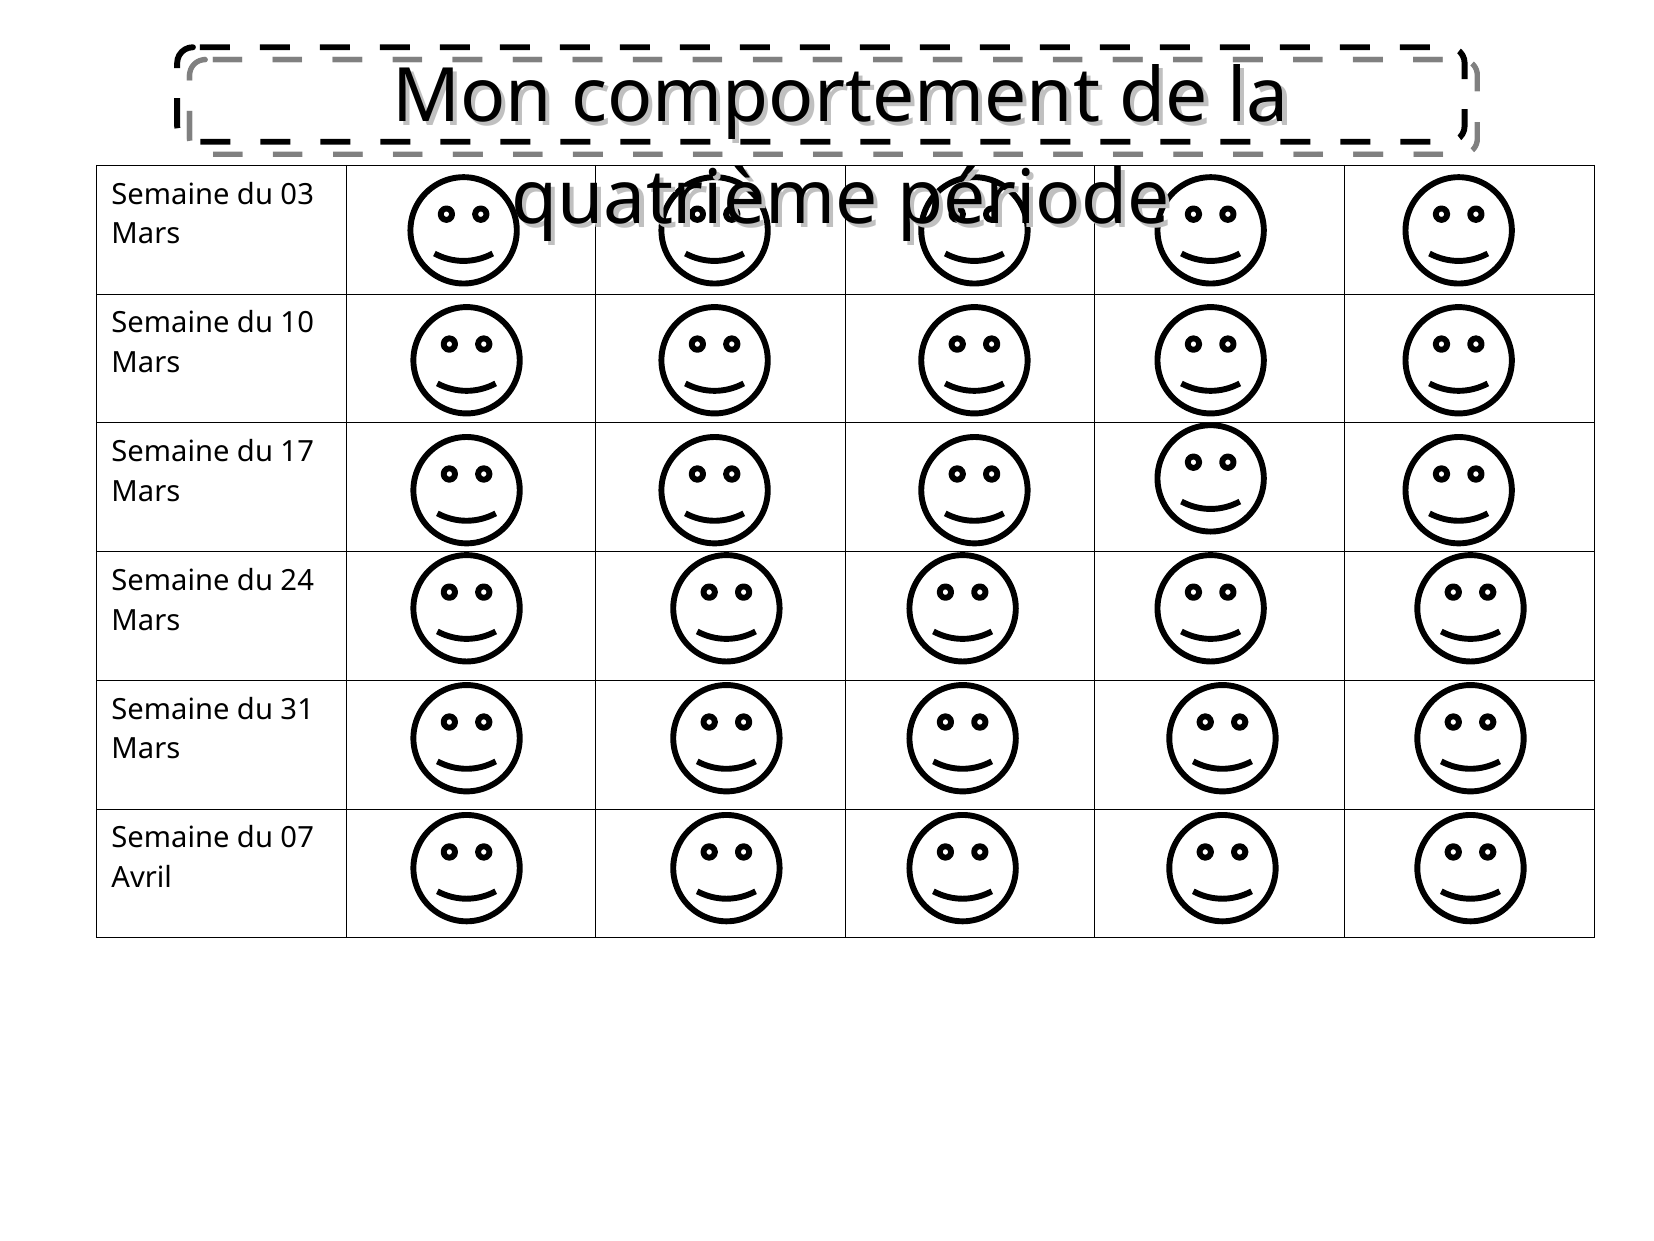

Mon comportement de la quatrième période
| Semaine du 03 Mars | | | | | |
| --- | --- | --- | --- | --- | --- |
| Semaine du 10 Mars | | | | | |
| Semaine du 17 Mars | | | | | |
| Semaine du 24 Mars | | | | | |
| Semaine du 31 Mars | | | | | |
| Semaine du 07 Avril | | | | | |